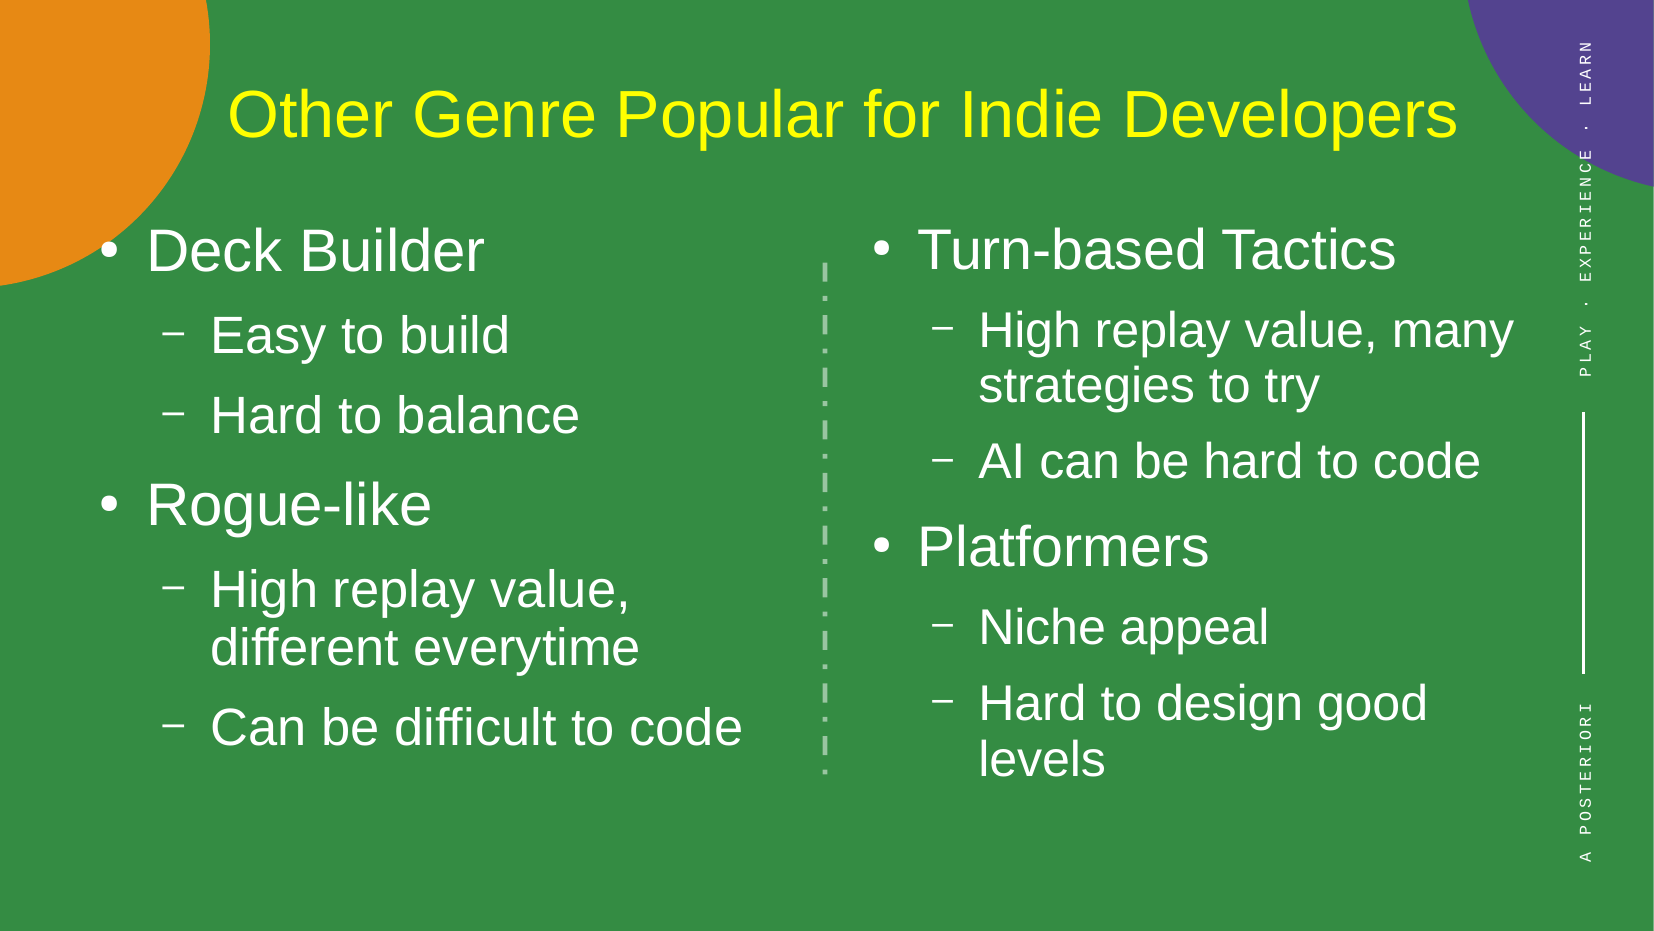

# Other Genre Popular for Indie Developers
Deck Builder
Easy to build
Hard to balance
Rogue-like
High replay value, different everytime
Can be difficult to code
Turn-based Tactics
High replay value, many strategies to try
AI can be hard to code
Platformers
Niche appeal
Hard to design good levels